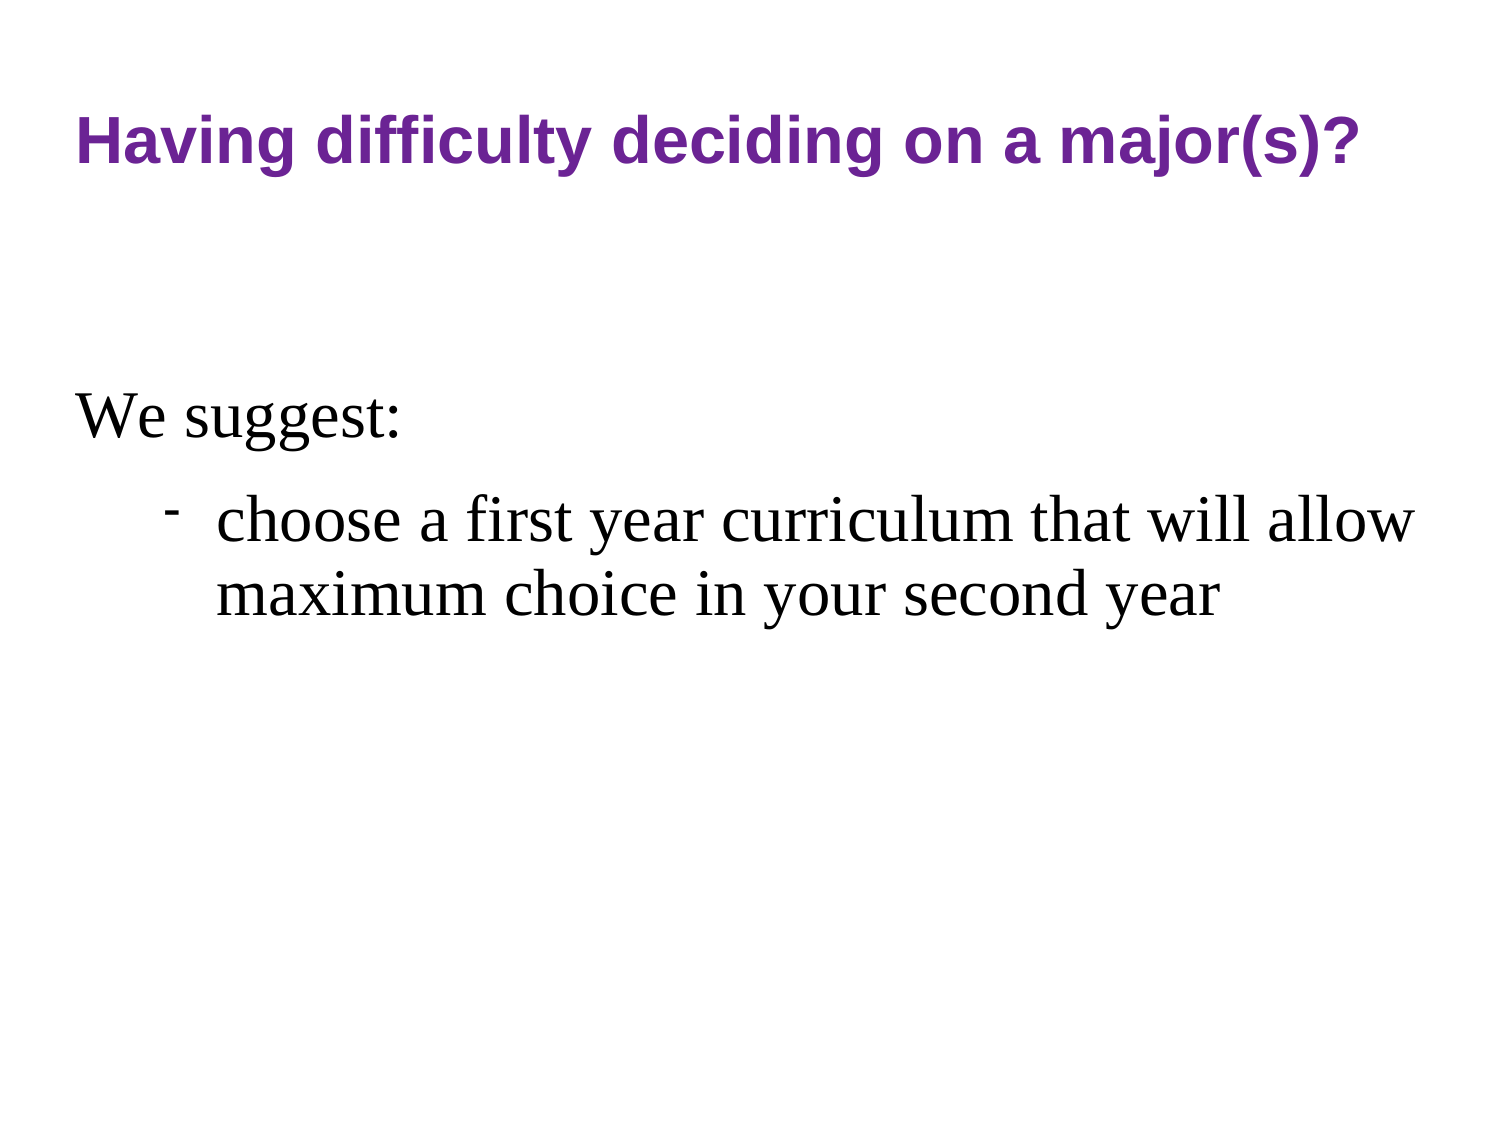

# Having difficulty deciding on a major(s)?
We suggest:
choose a first year curriculum that will allow maximum choice in your second year